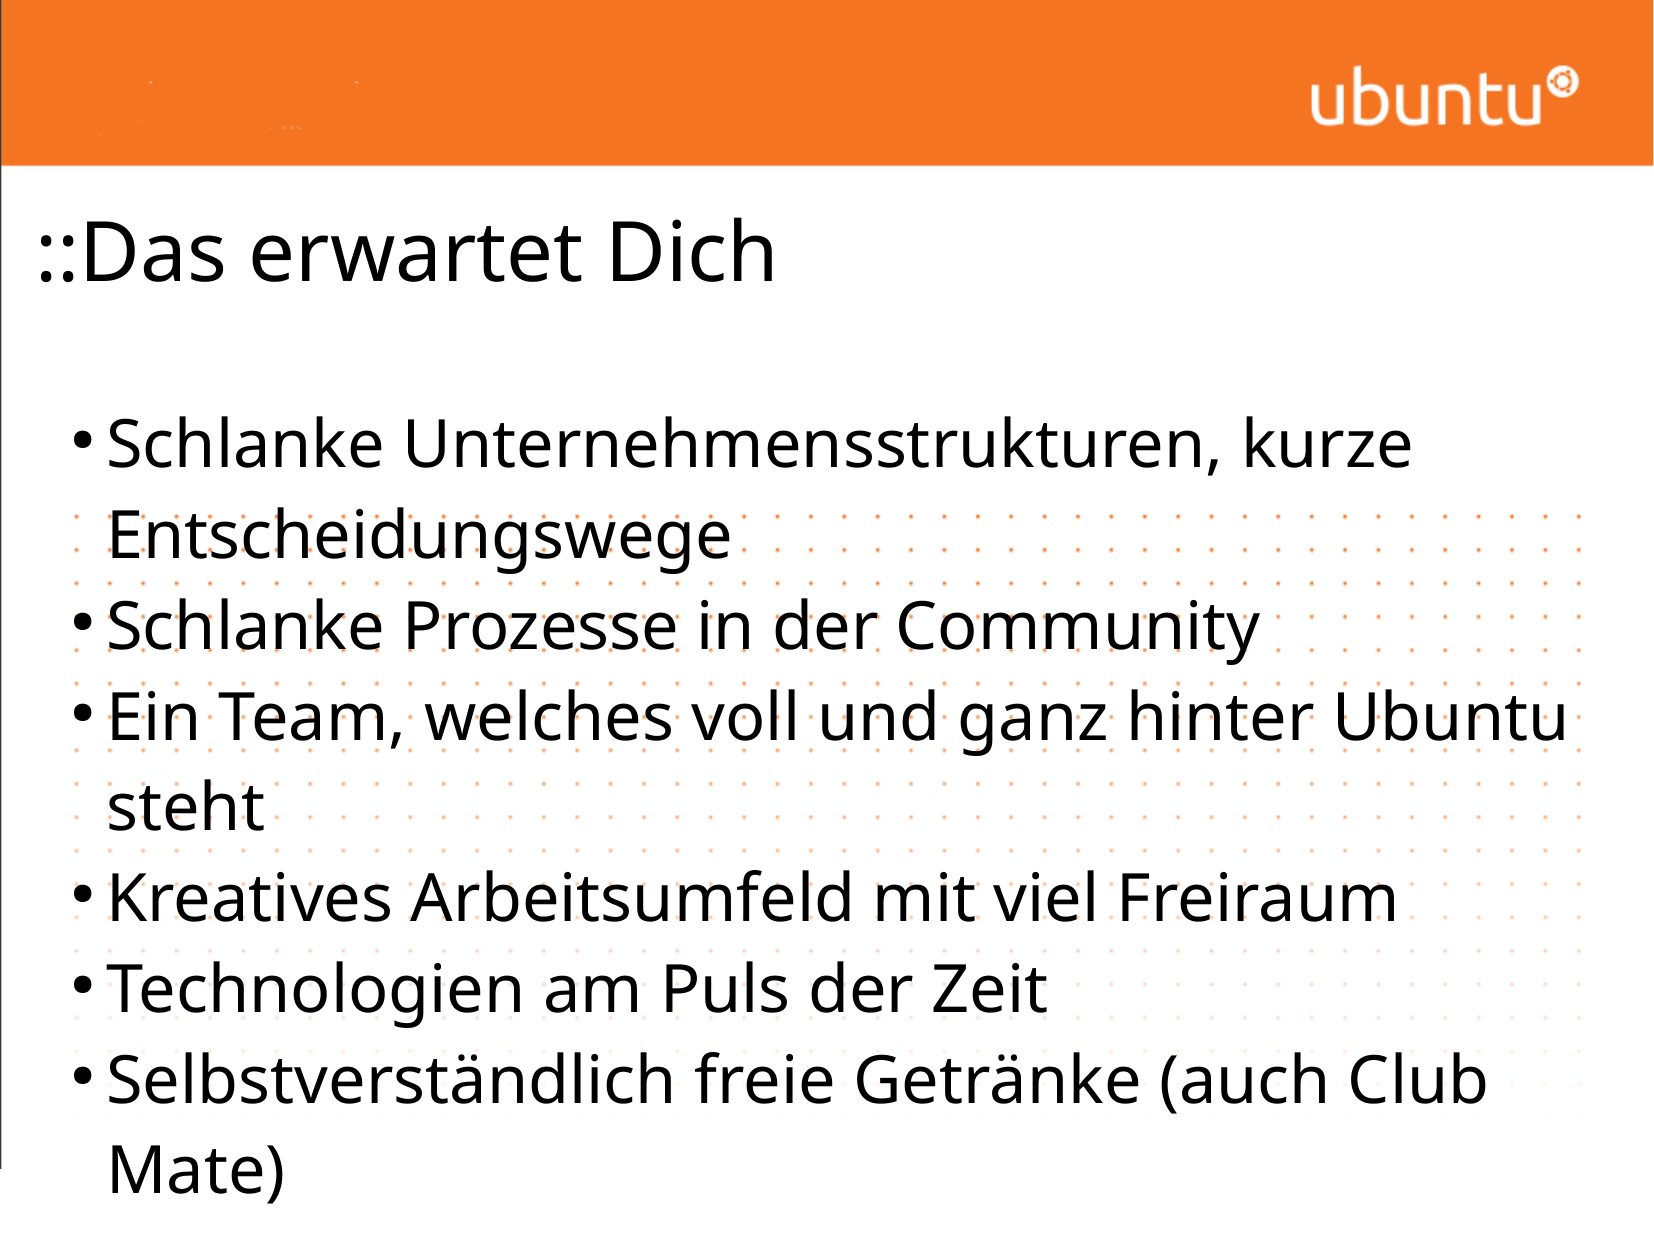

# ::Das erwartet Dich
Schlanke Unternehmensstrukturen, kurze Entscheidungswege
Schlanke Prozesse in der Community
Ein Team, welches voll und ganz hinter Ubuntu steht
Kreatives Arbeitsumfeld mit viel Freiraum
Technologien am Puls der Zeit
Selbstverständlich freie Getränke (auch Club Mate)